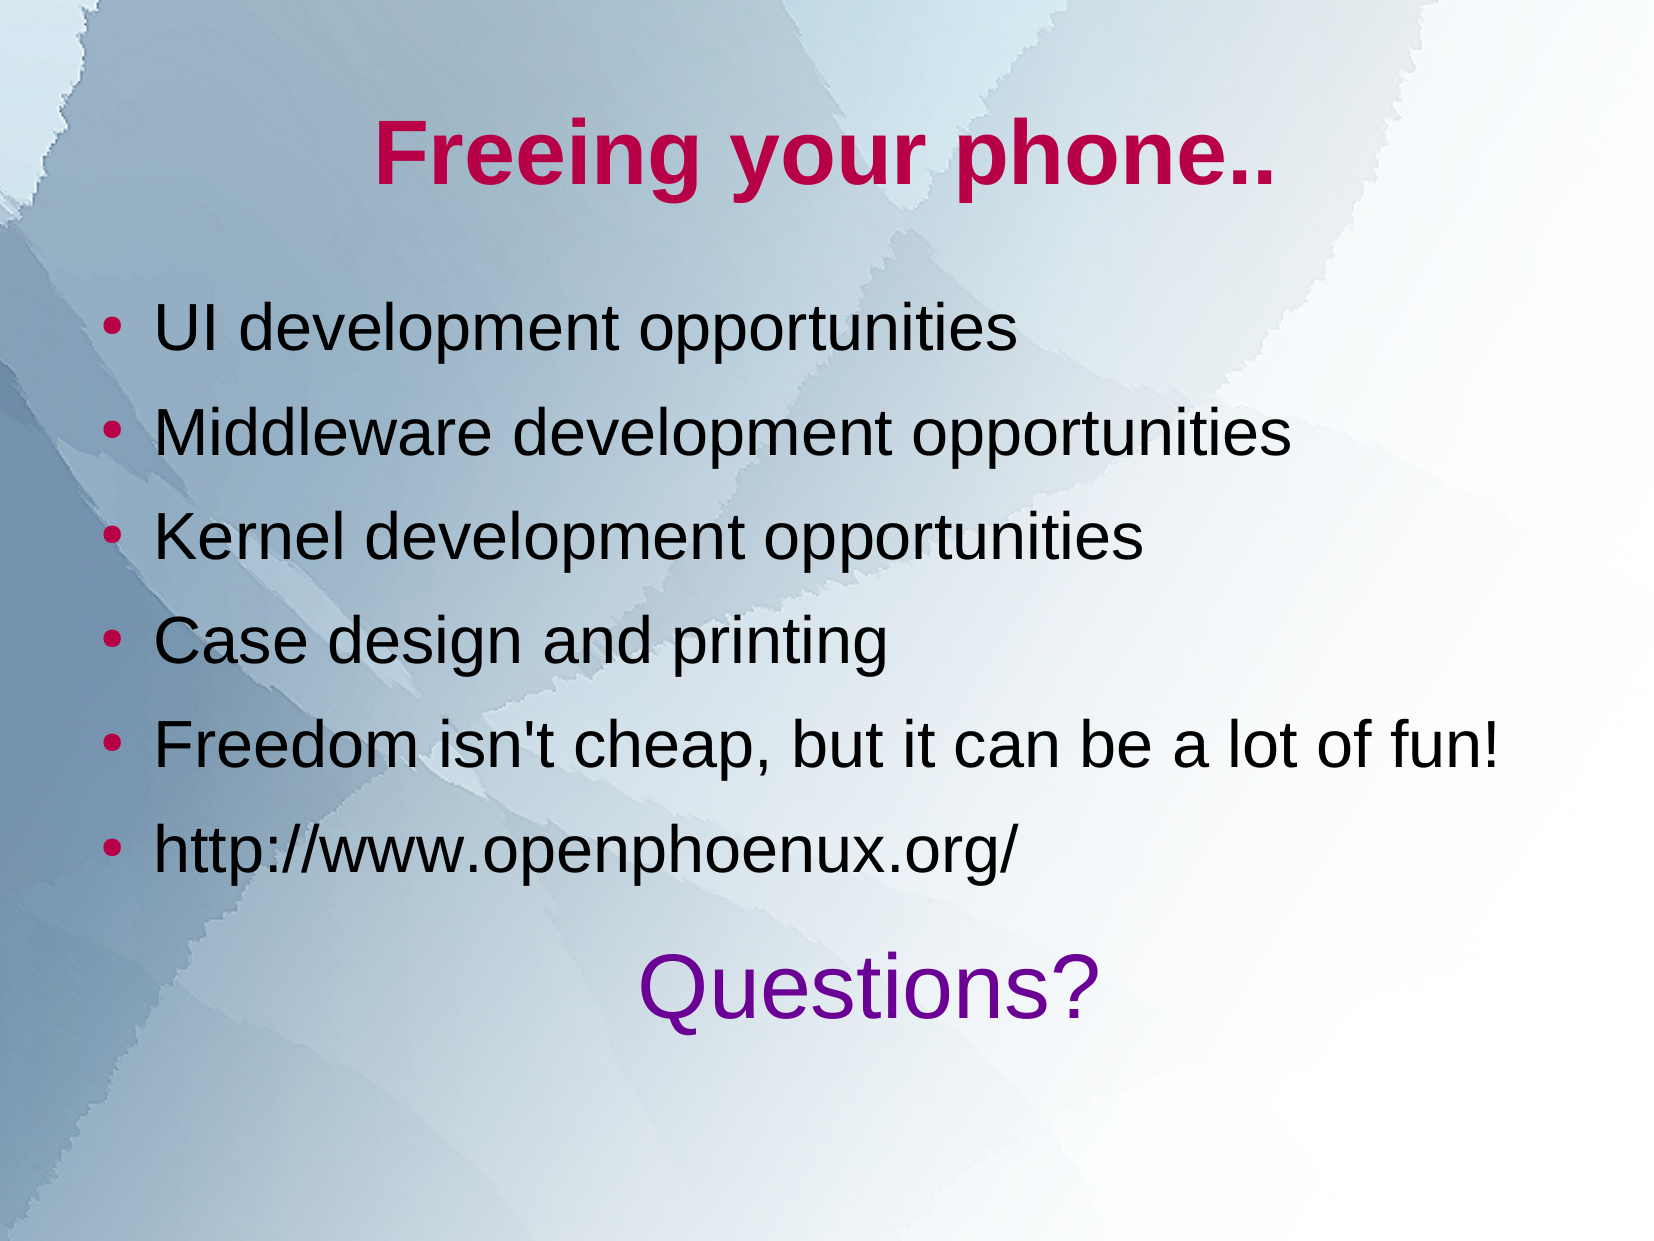

# Freeing your phone..
UI development opportunities
Middleware development opportunities
Kernel development opportunities
Case design and printing
Freedom isn't cheap, but it can be a lot of fun!
http://www.openphoenux.org/
Questions?